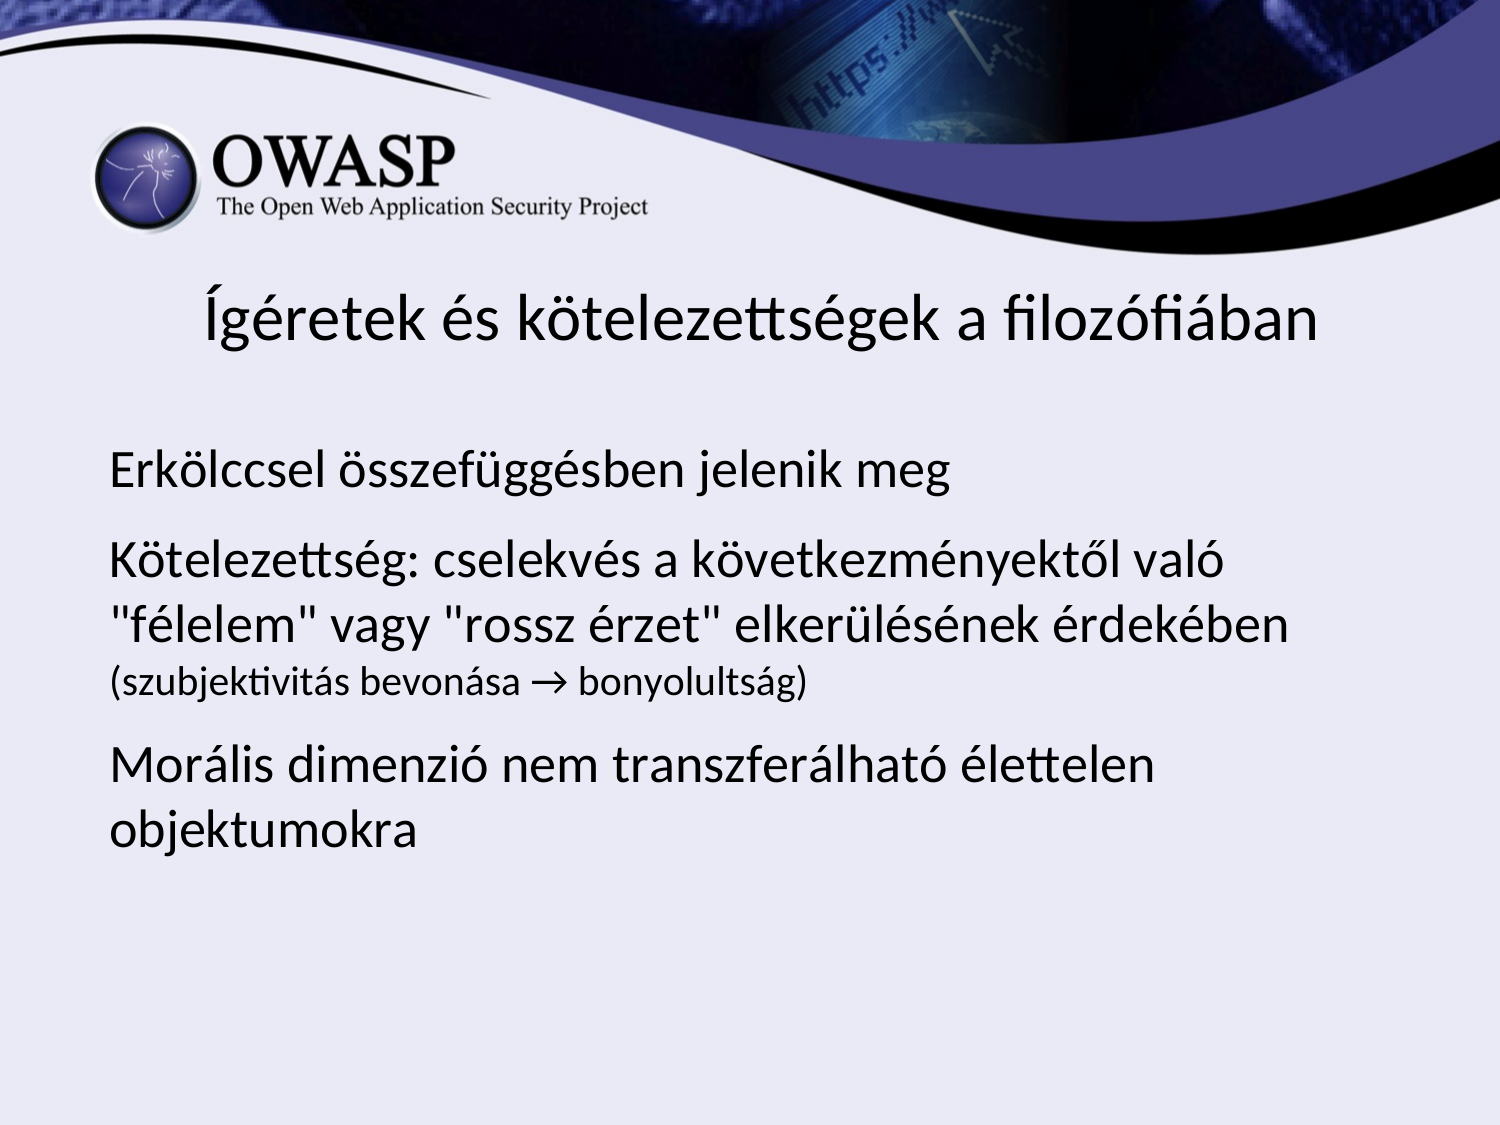

Ígéretek és kötelezettségek a filozófiában
Erkölccsel összefüggésben jelenik meg
Kötelezettség: cselekvés a következményektől való "félelem" vagy "rossz érzet" elkerülésének érdekében (szubjektivitás bevonása → bonyolultság)
Morális dimenzió nem transzferálható élettelen objektumokra